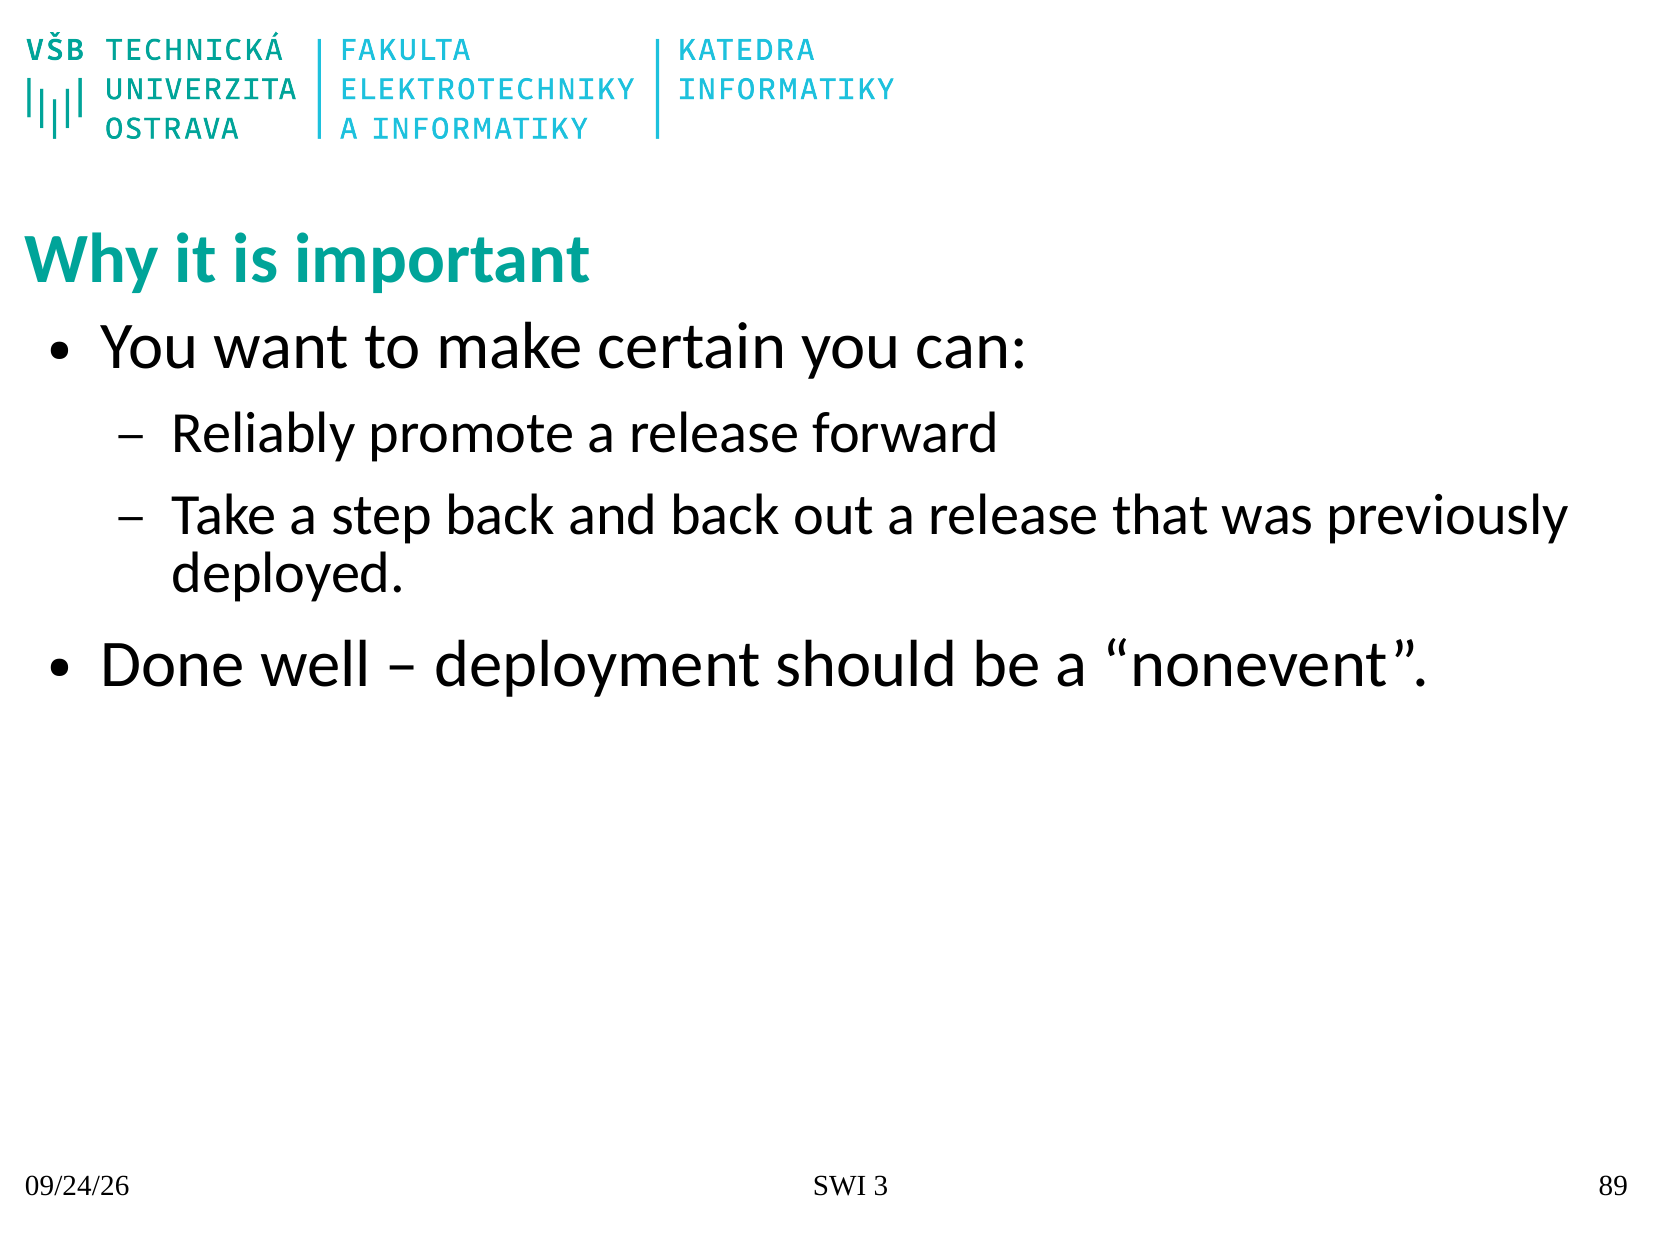

# Why it is important
You want to make certain you can:
Reliably promote a release forward
Take a step back and back out a release that was previously deployed.
Done well – deployment should be a “nonevent”.
SWI 3
89